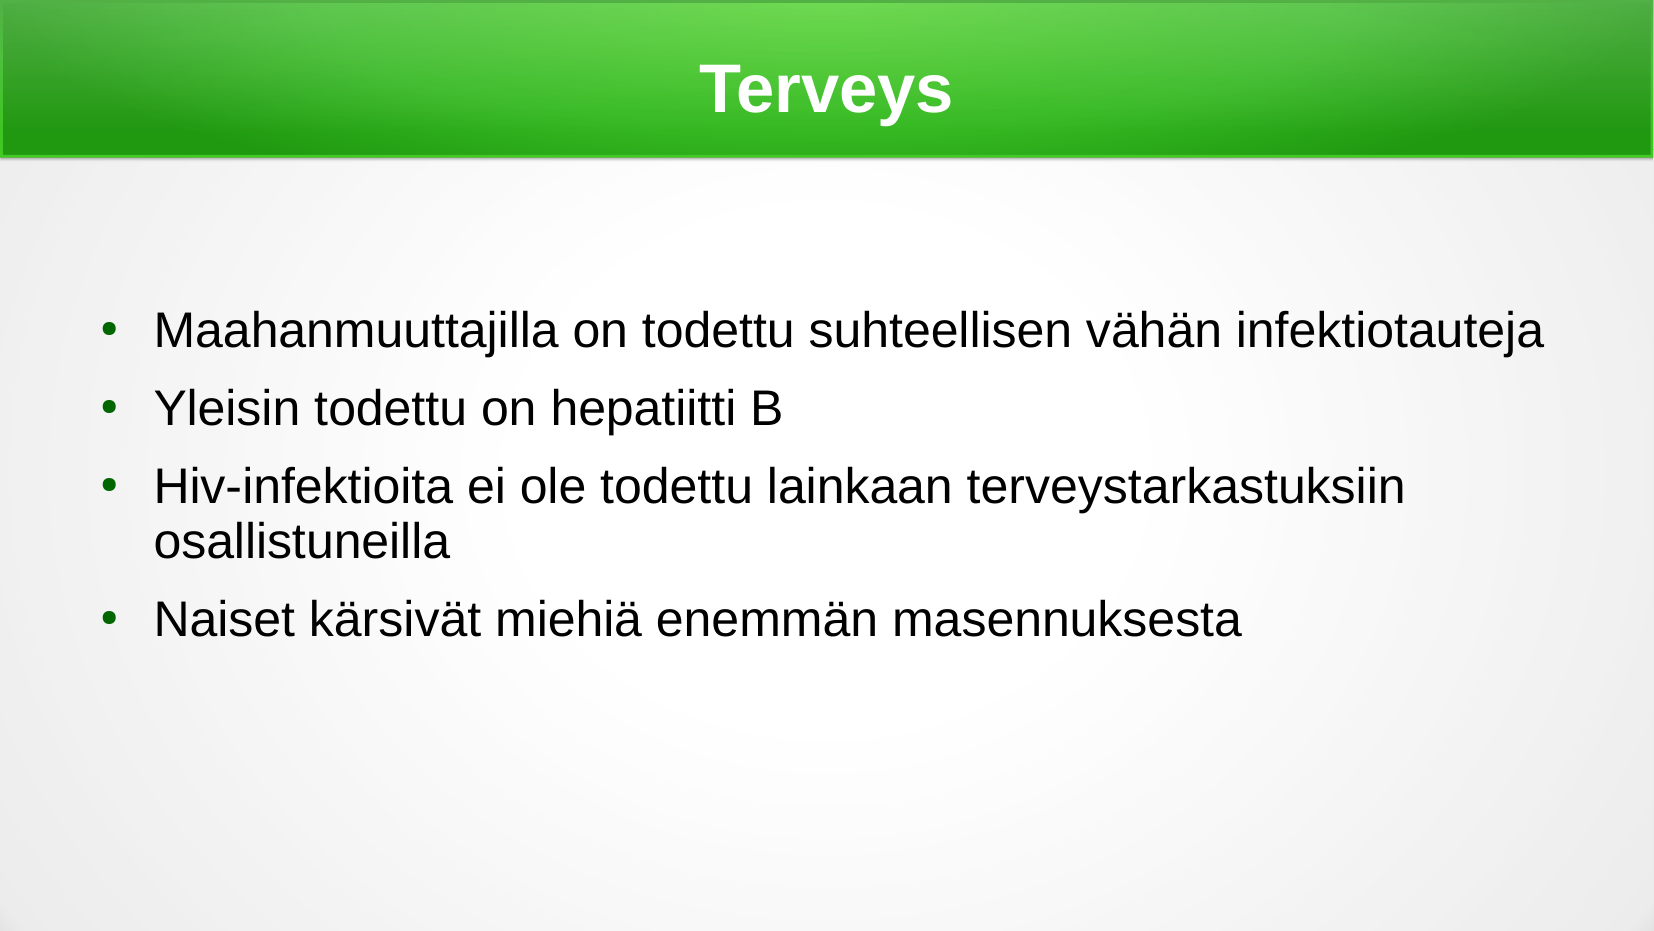

# Terveys
Maahanmuuttajilla on todettu suhteellisen vähän infektiotauteja
Yleisin todettu on hepatiitti B
Hiv-infektioita ei ole todettu lainkaan terveystarkastuksiin osallistuneilla
Naiset kärsivät miehiä enemmän masennuksesta